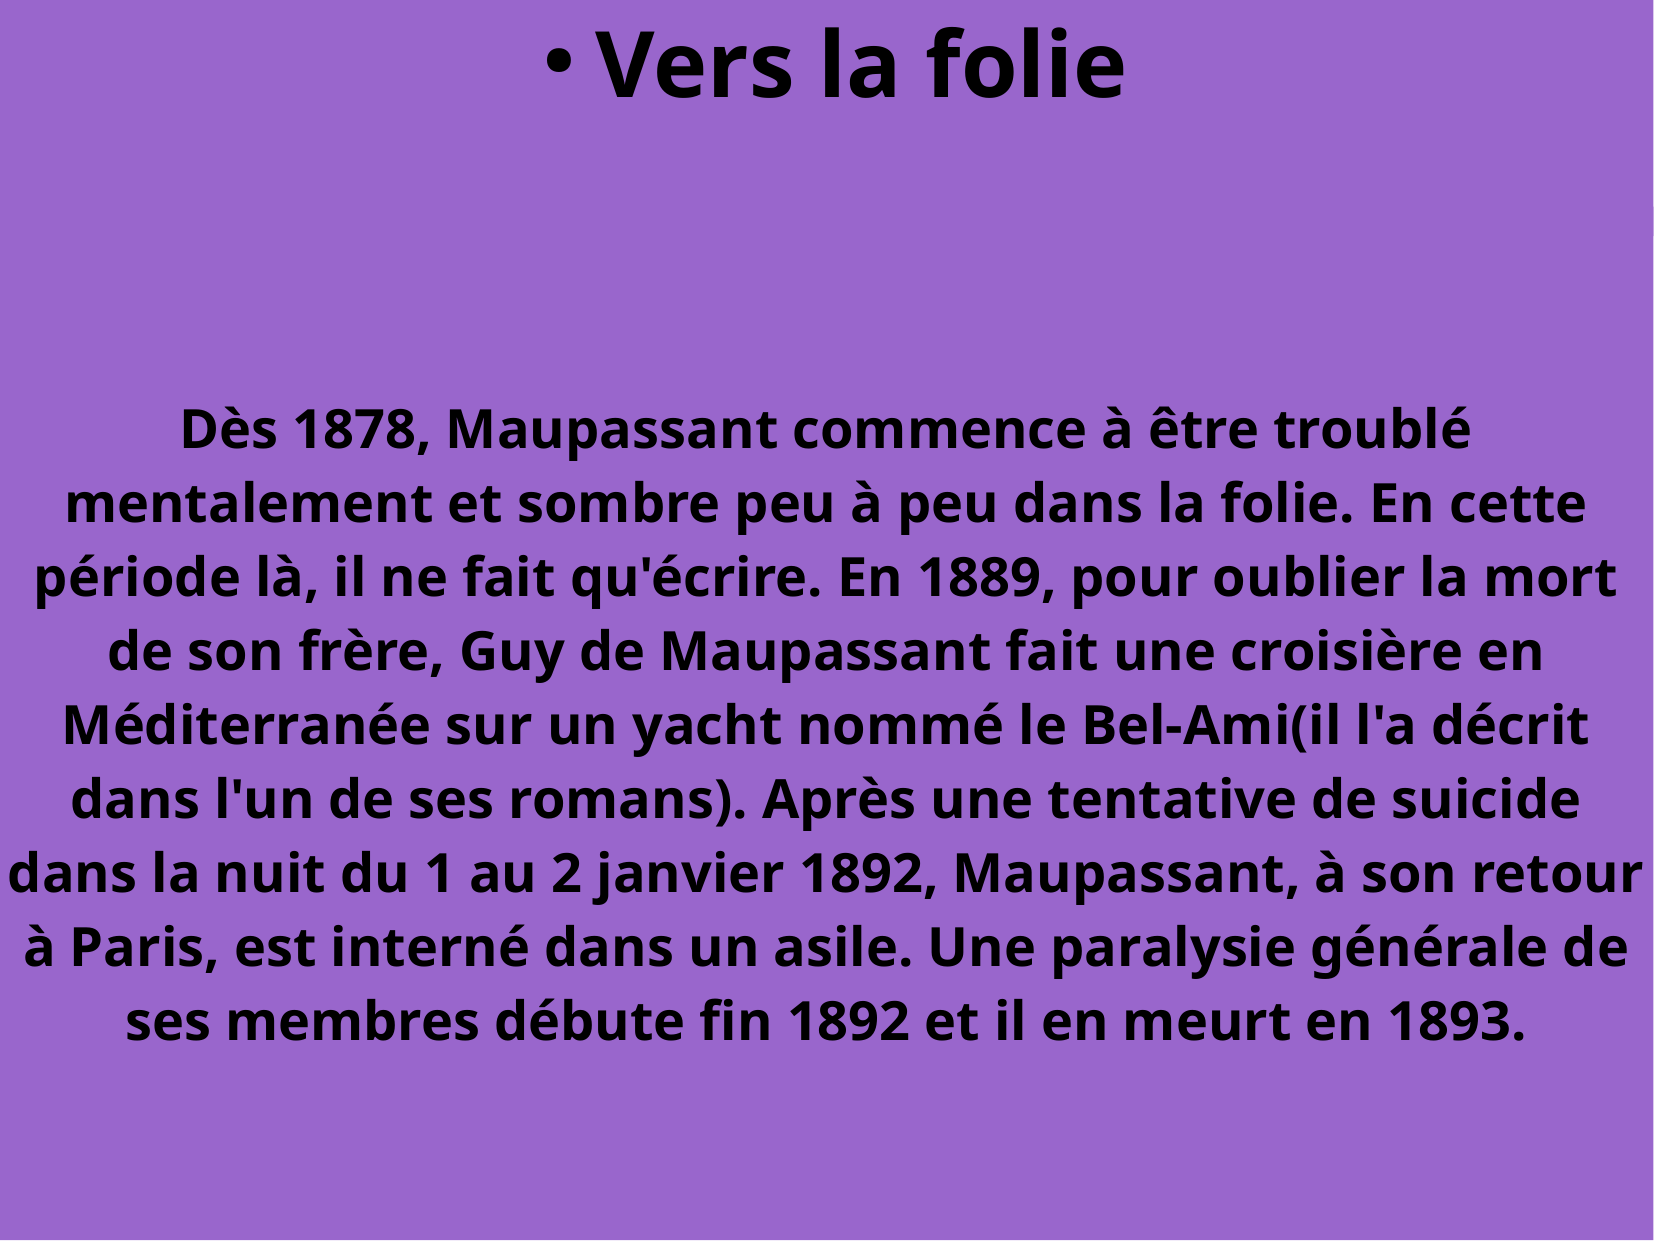

Vers la folie
# Dès 1878, Maupassant commence à être troublé mentalement et sombre peu à peu dans la folie. En cette période là, il ne fait qu'écrire. En 1889, pour oublier la mort de son frère, Guy de Maupassant fait une croisière en Méditerranée sur un yacht nommé le Bel-Ami(il l'a décrit dans l'un de ses romans). Après une tentative de suicide dans la nuit du 1 au 2 janvier 1892, Maupassant, à son retour à Paris, est interné dans un asile. Une paralysie générale de ses membres débute fin 1892 et il en meurt en 1893.